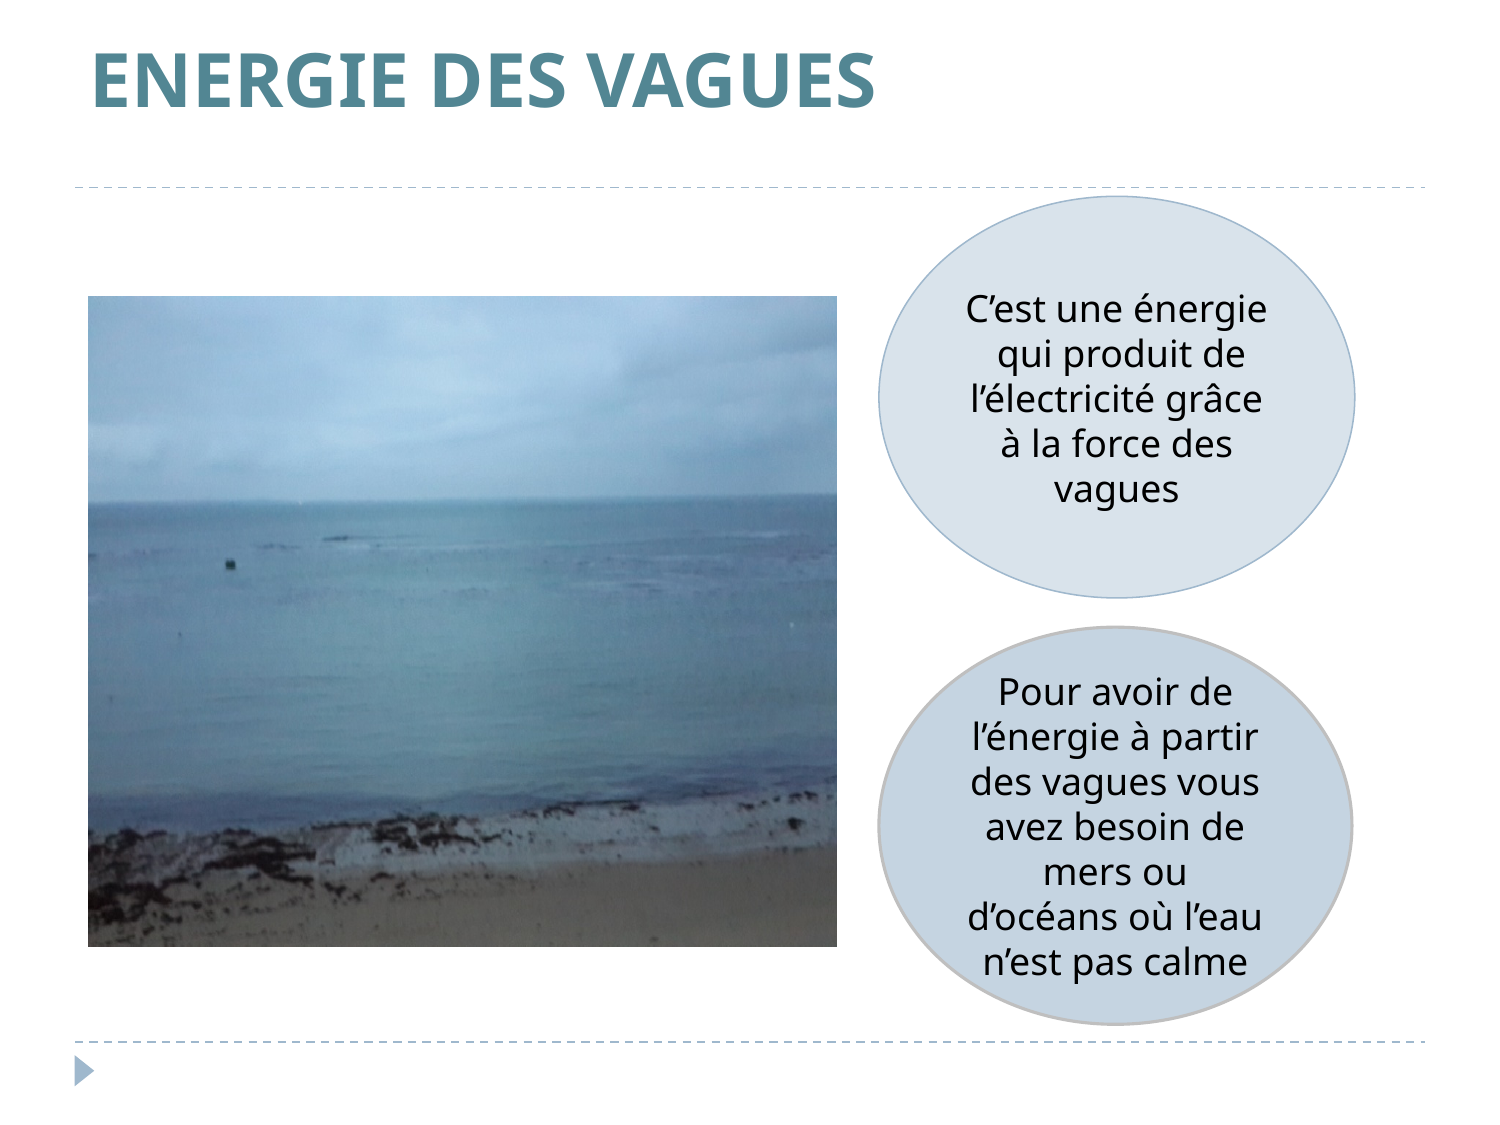

# ENERGIE DES VAGUES
C’est une énergie qui produit de l’électricité grâce à la force des vagues
Pour avoir de l’énergie à partir des vagues vous avez besoin de mers ou d’océans où l’eau n’est pas calme